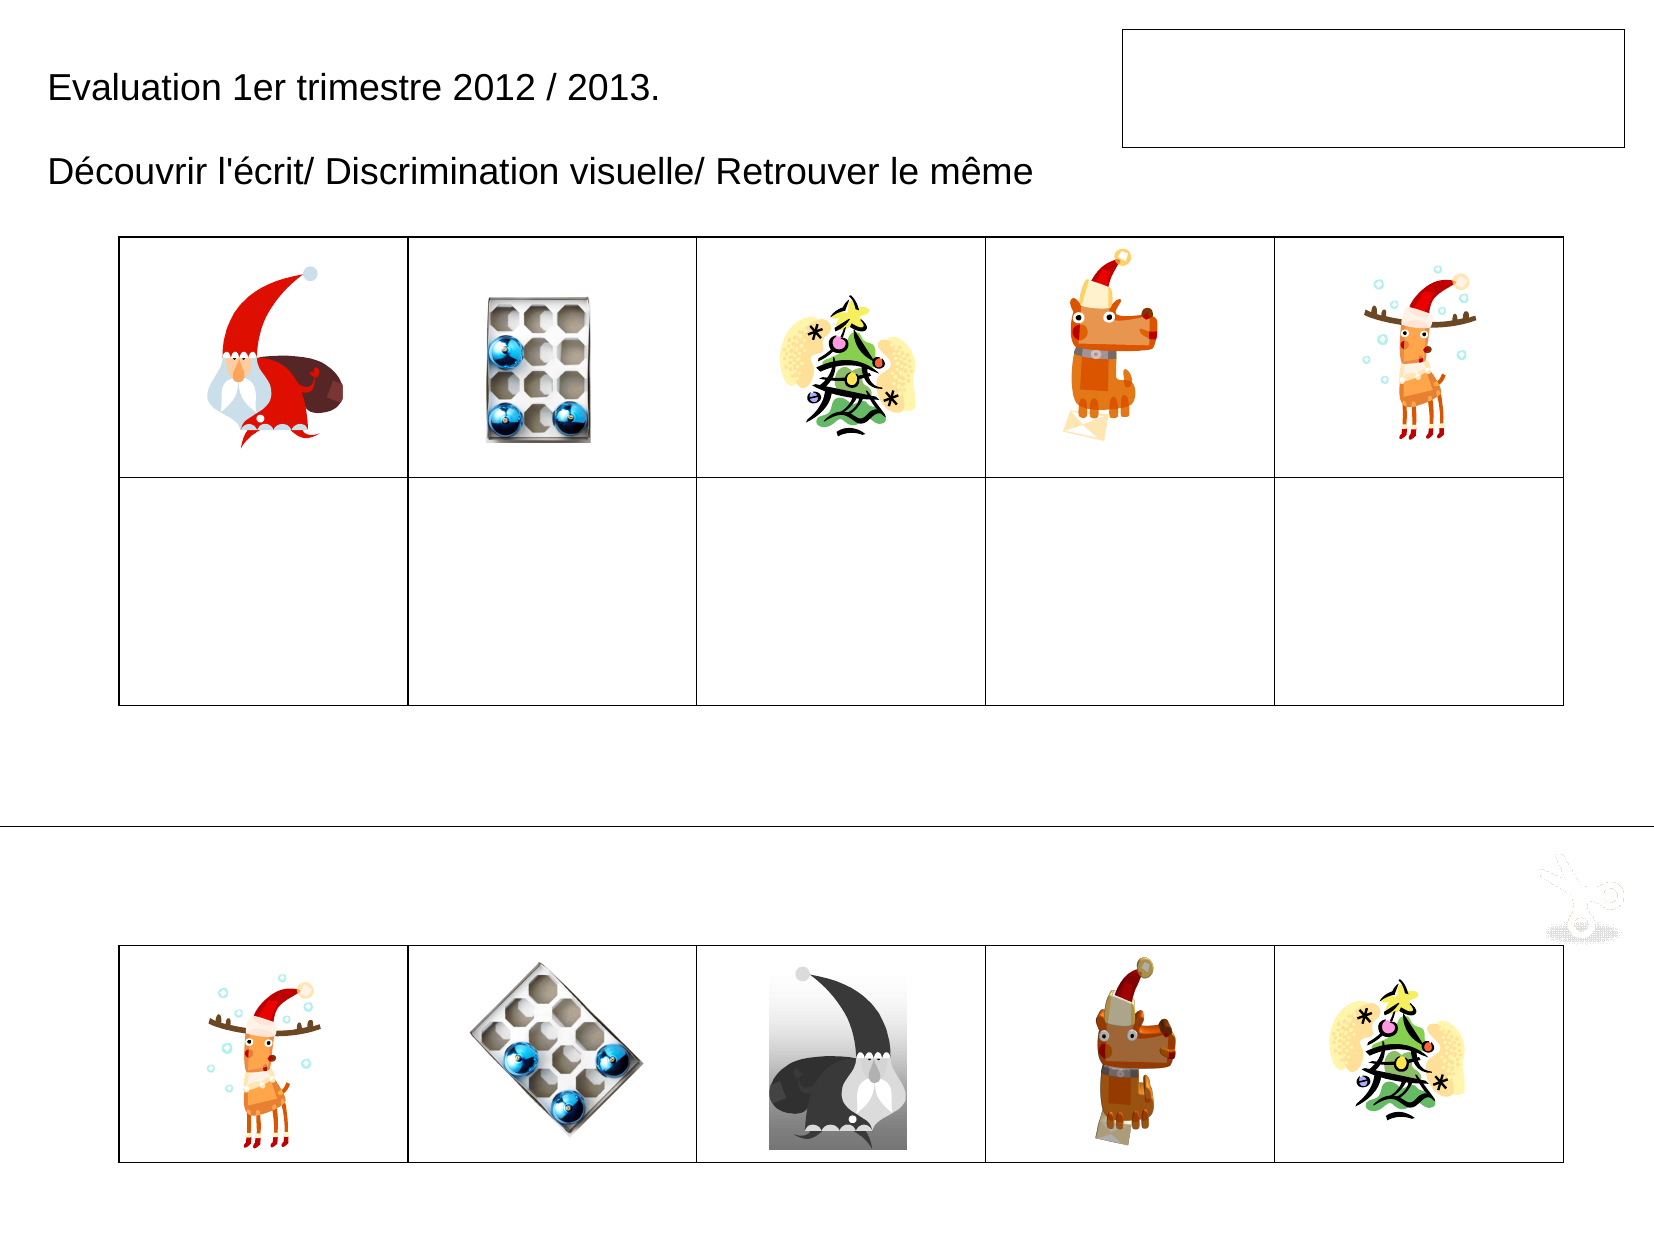

Evaluation 1er trimestre 2012 / 2013.
Découvrir l'écrit/ Discrimination visuelle/ Retrouver le même